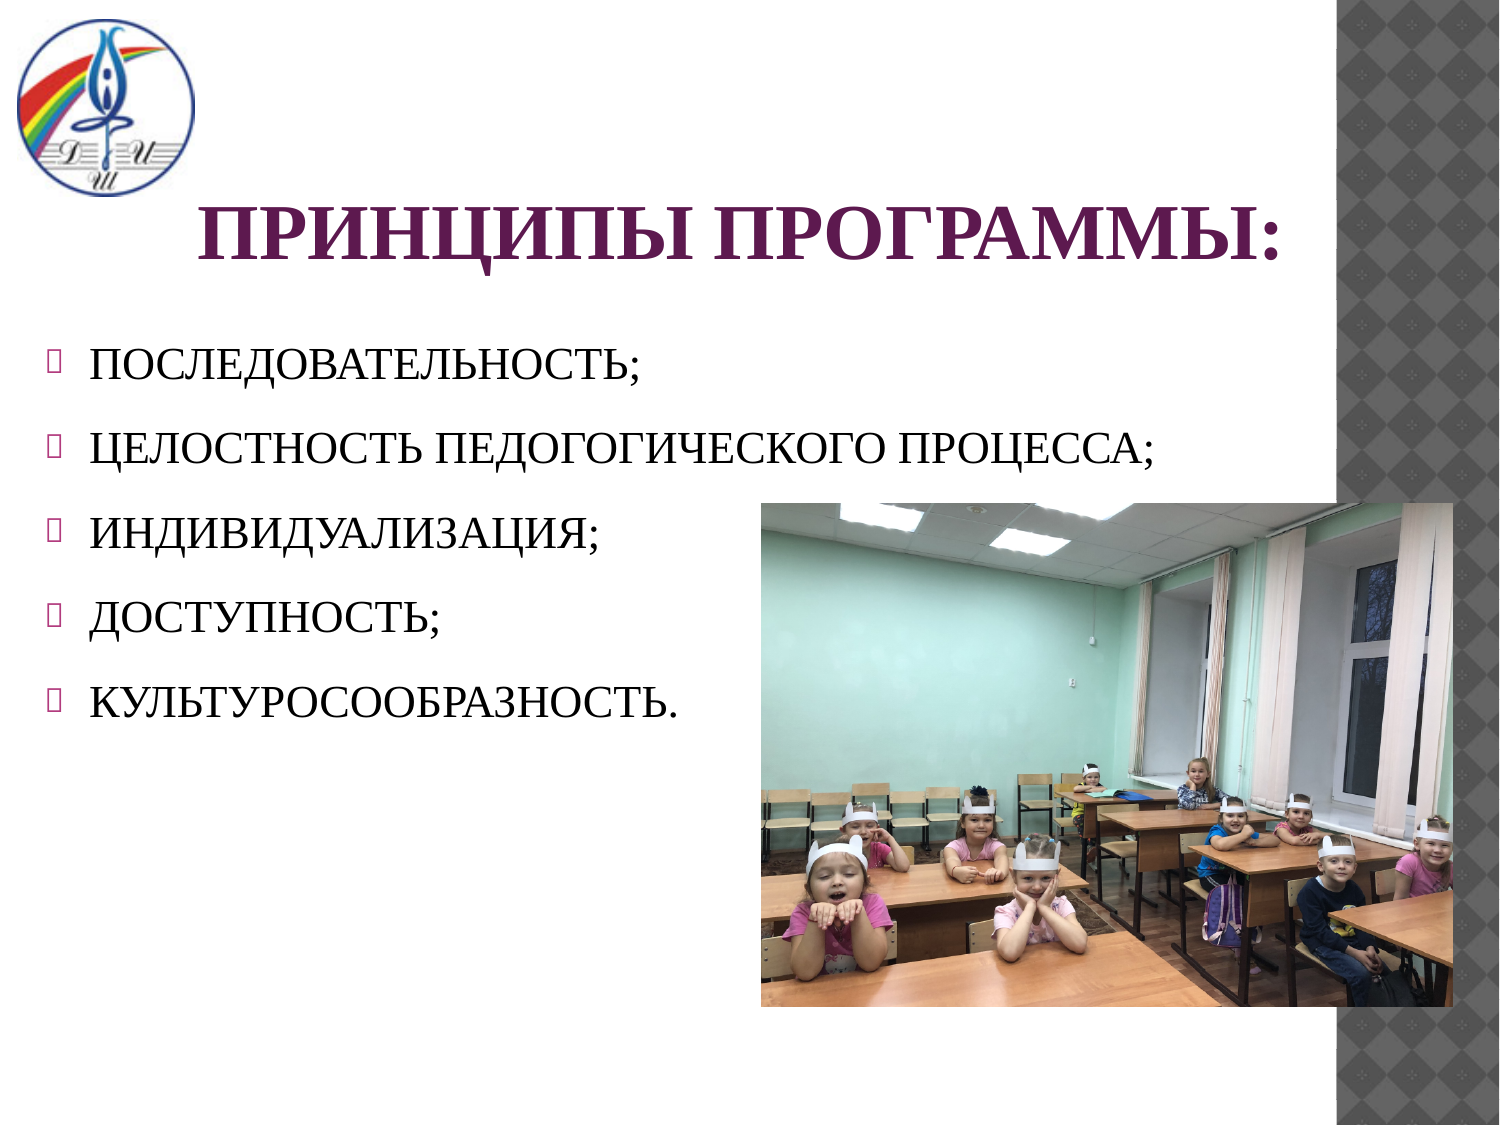

# ПРИНЦИПЫ ПРОГРАММЫ:
ПОСЛЕДОВАТЕЛЬНОСТЬ;
ЦЕЛОСТНОСТЬ ПЕДОГОГИЧЕСКОГО ПРОЦЕССА;
ИНДИВИДУАЛИЗАЦИЯ;
ДОСТУПНОСТЬ;
КУЛЬТУРОСООБРАЗНОСТЬ.